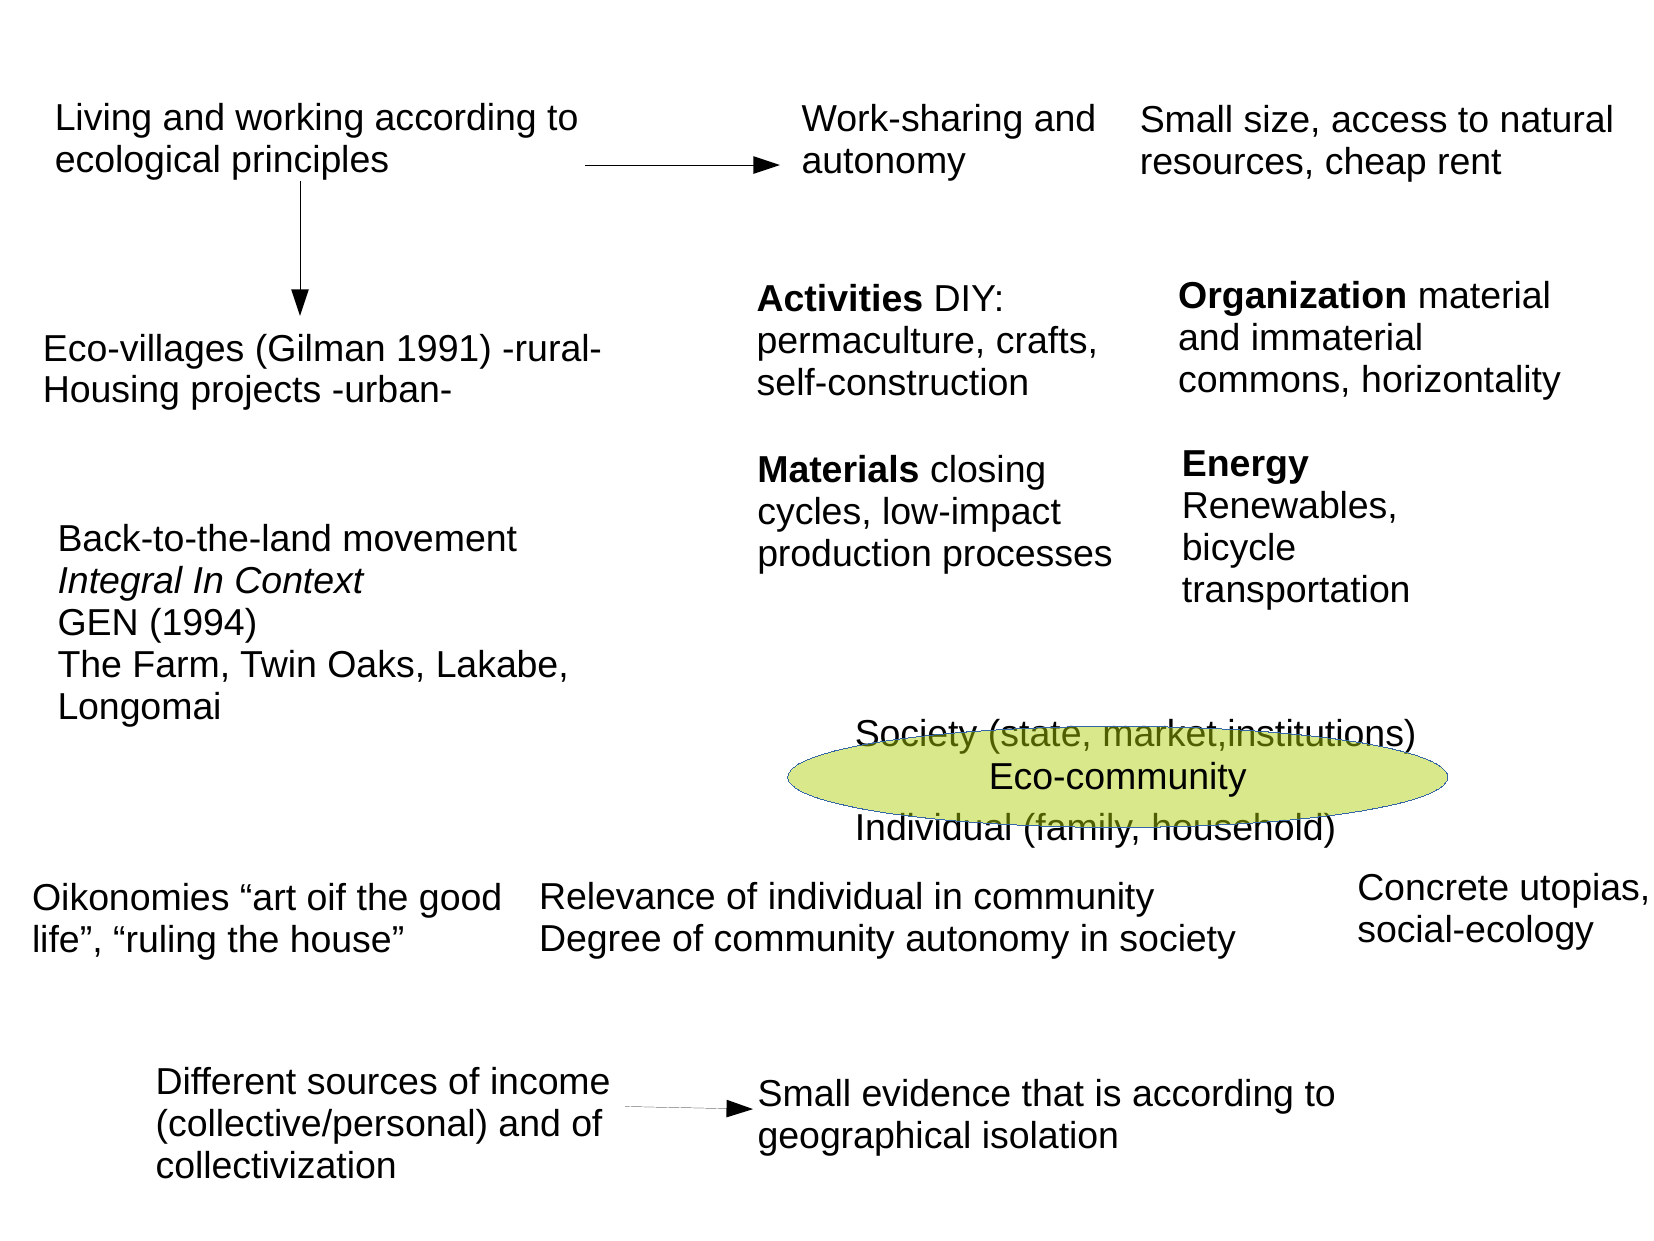

Living and working according to ecological principles
Work-sharing and autonomy
Small size, access to natural resources, cheap rent
Organization material and immaterial commons, horizontality
Activities DIY: permaculture, crafts, self-construction
Eco-villages (Gilman 1991) -rural-
Housing projects -urban-
Energy Renewables, bicycle transportation
Materials closing cycles, low-impact production processes
Back-to-the-land movement Integral In Context
GEN (1994)
The Farm, Twin Oaks, Lakabe, Longomai
Society (state, market,institutions)
Eco-community
Individual (family, household)
Concrete utopias, social-ecology
Relevance of individual in community
Degree of community autonomy in society
Oikonomies “art oif the good life”, “ruling the house”
Different sources of income (collective/personal) and of collectivization
Small evidence that is according to geographical isolation